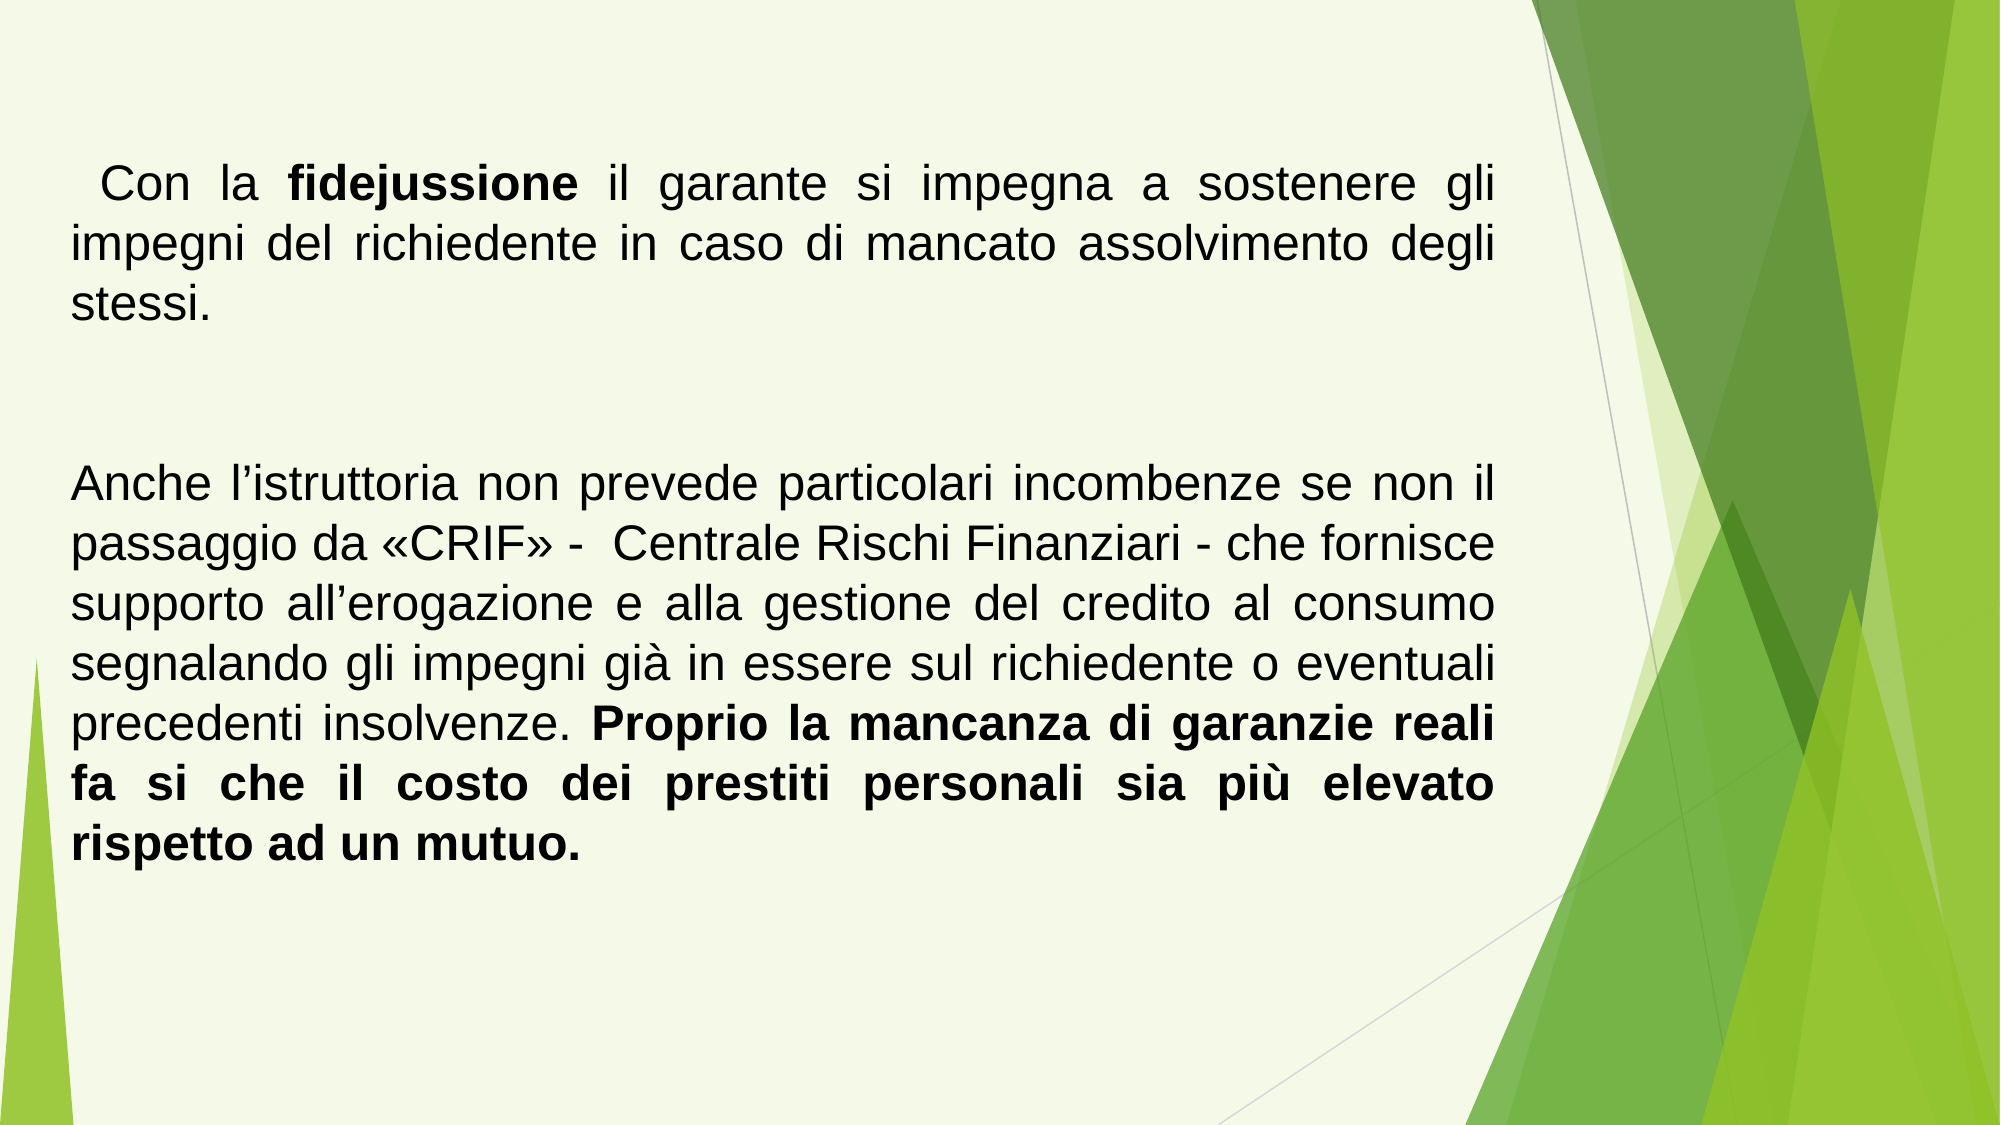

Con la fidejussione il garante si impegna a sostenere gli impegni del richiedente in caso di mancato assolvimento degli stessi.
Anche l’istruttoria non prevede particolari incombenze se non il passaggio da «CRIF» - Centrale Rischi Finanziari - che fornisce supporto all’erogazione e alla gestione del credito al consumo segnalando gli impegni già in essere sul richiedente o eventuali precedenti insolvenze. Proprio la mancanza di garanzie reali fa si che il costo dei prestiti personali sia più elevato rispetto ad un mutuo.